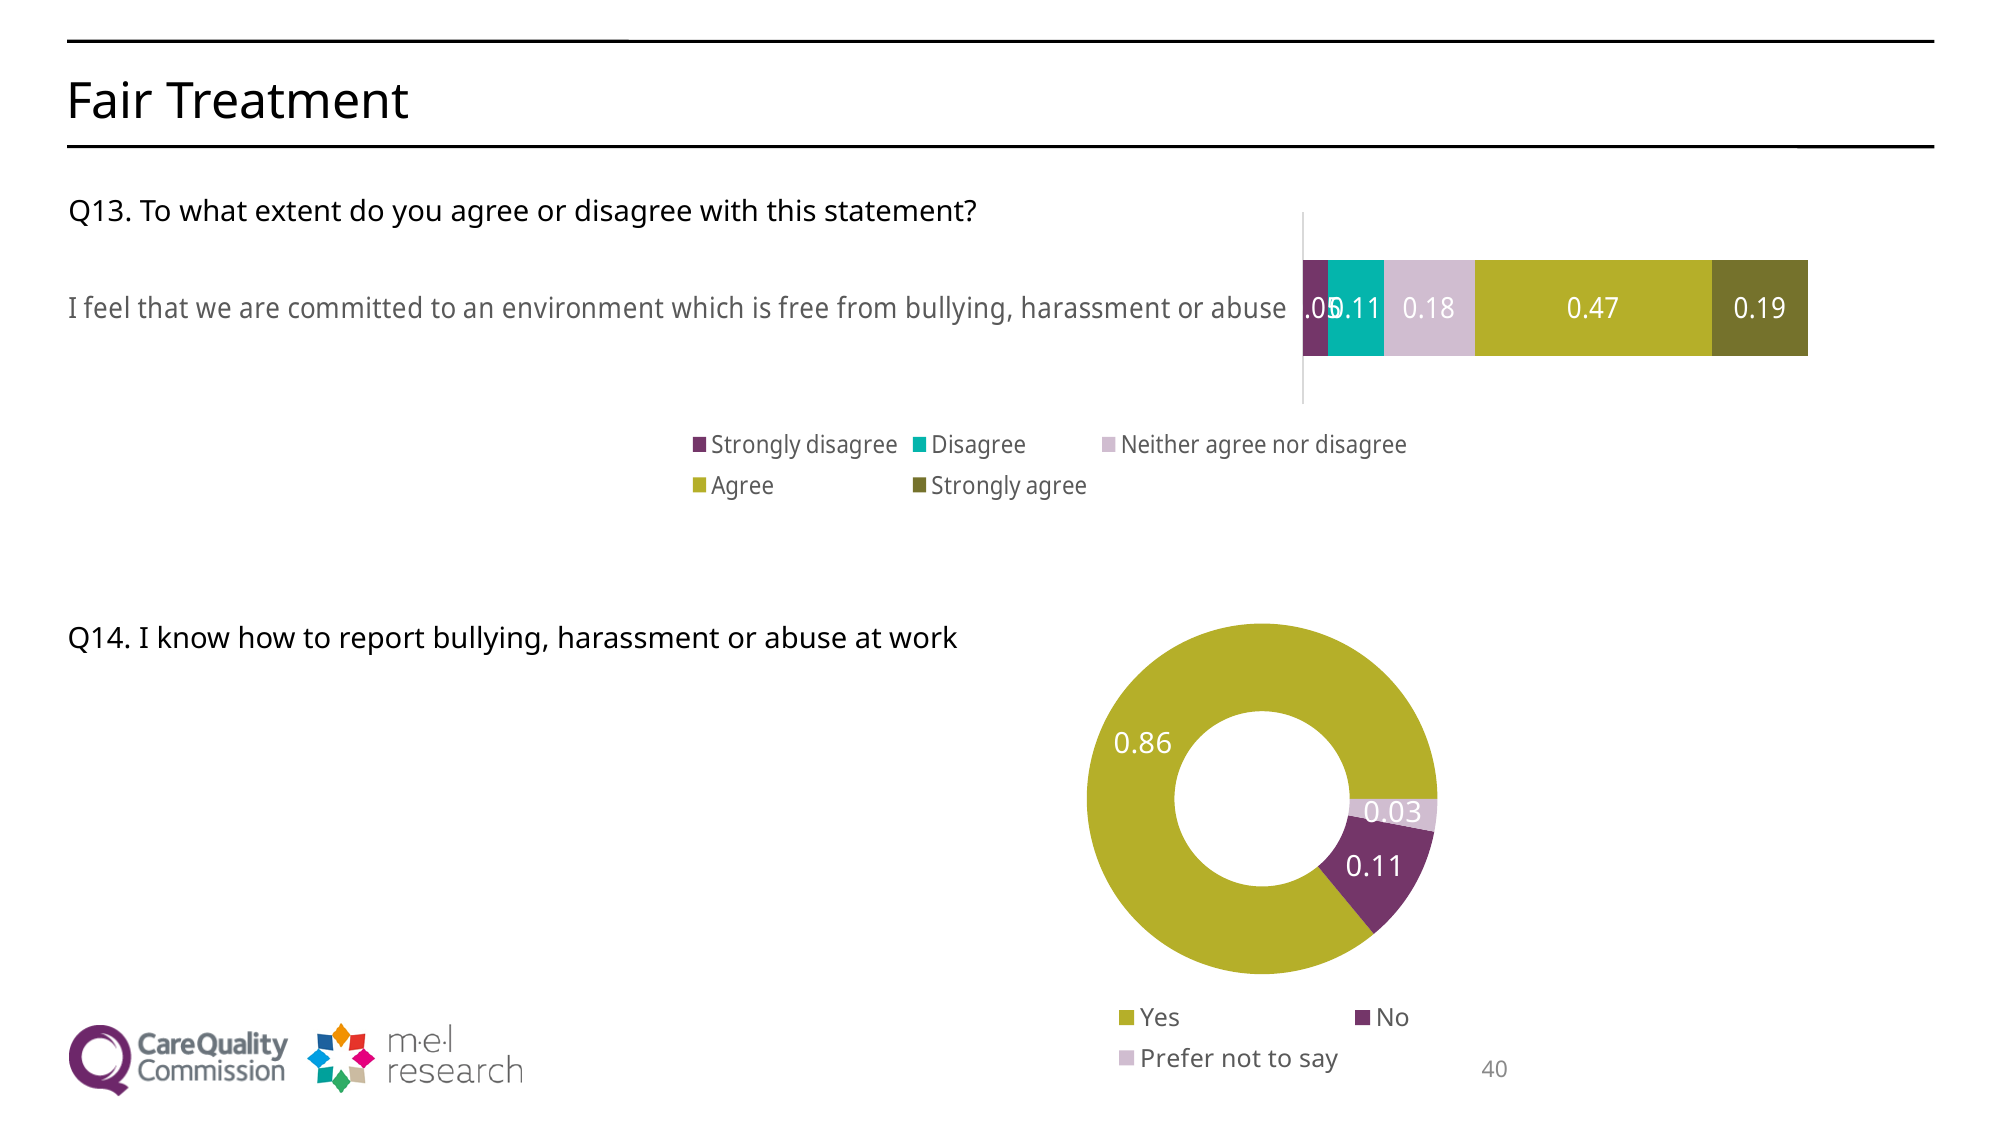

# Fair Treatment
Q13. To what extent do you agree or disagree with this statement?
### Chart
| Category | Strongly disagree | Disagree | Neither agree nor disagree | Agree | Strongly agree |
|---|---|---|---|---|---|
| I feel that we are committed to an environment which is free from bullying, harassment or abuse | 0.05 | 0.11 | 0.18 | 0.47 | 0.19 |Q14. I know how to report bullying, harassment or abuse at work
### Chart
| Category | x |
|---|---|
| Yes | 0.86 |
| No | 0.11 |
| Prefer not to say | 0.03 |
35